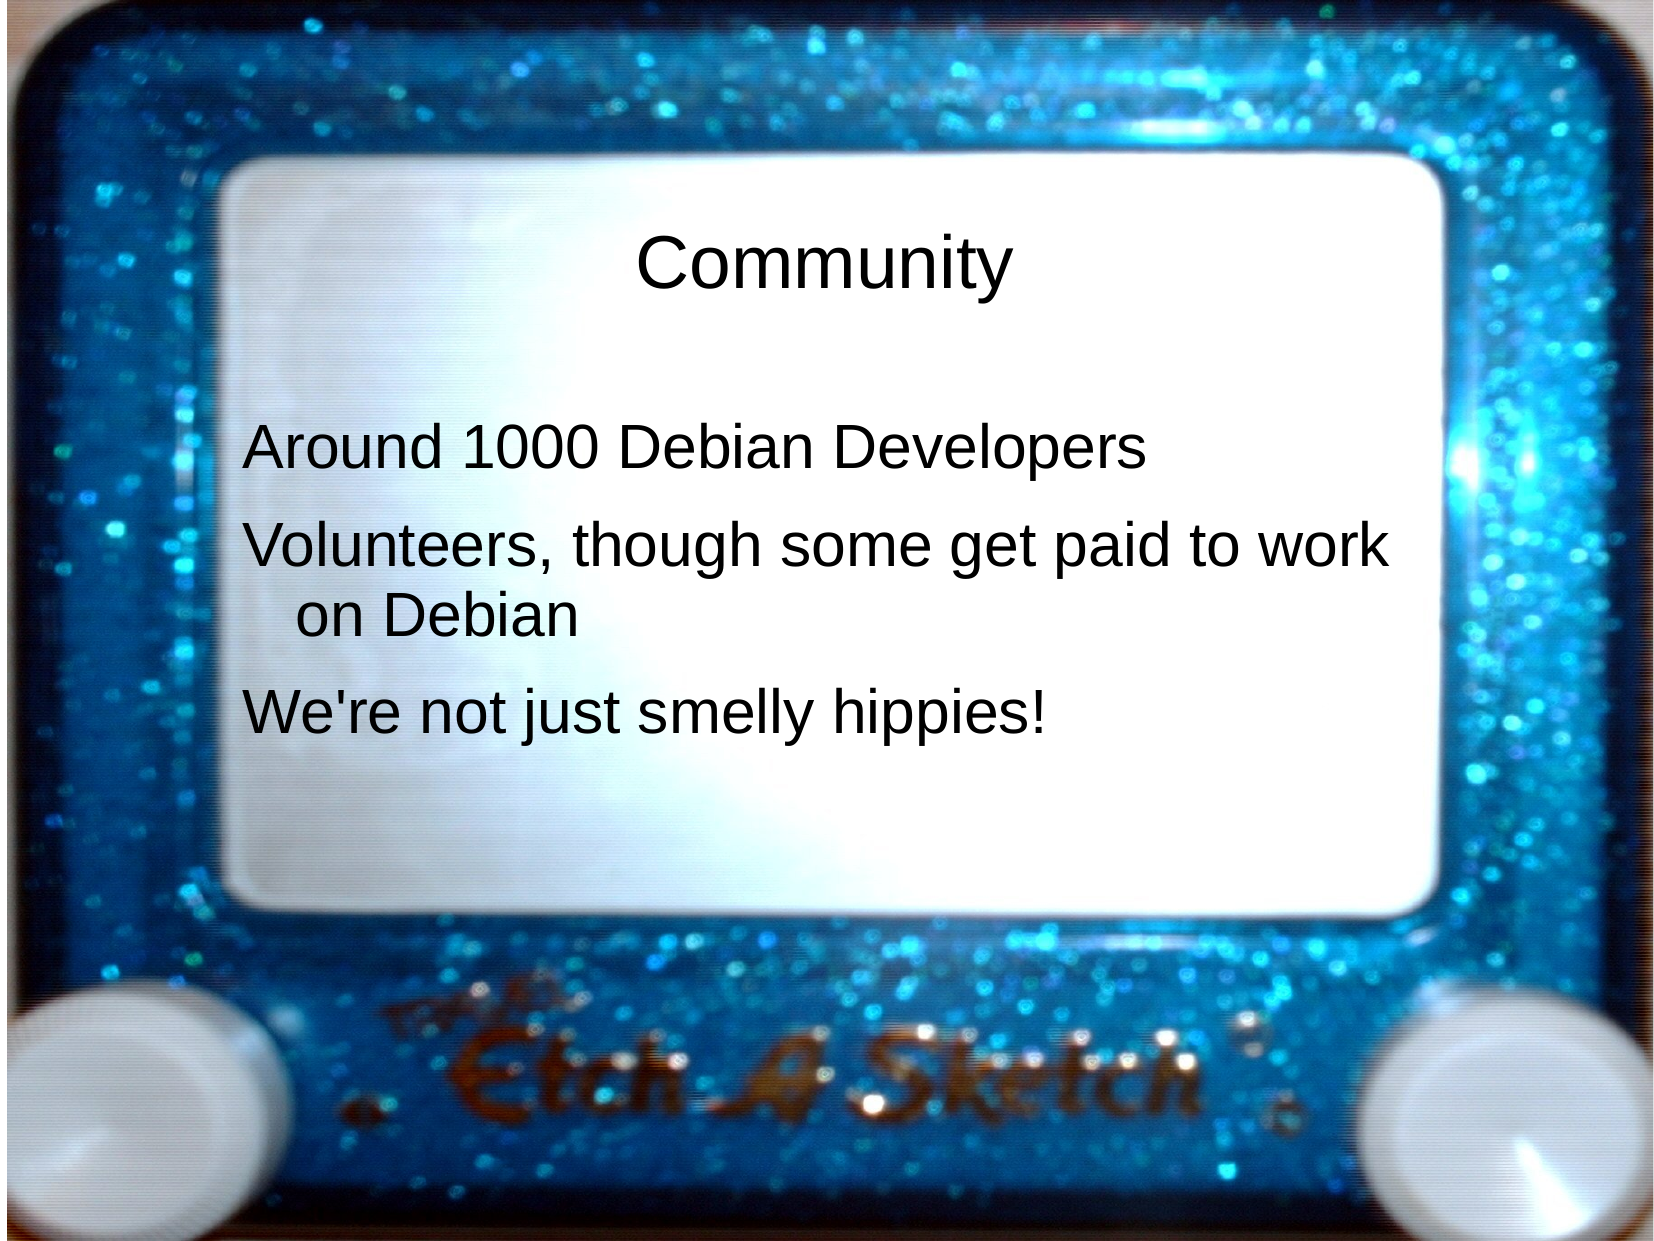

# Community
Around 1000 Debian Developers
Volunteers, though some get paid to work on Debian
We're not just smelly hippies!